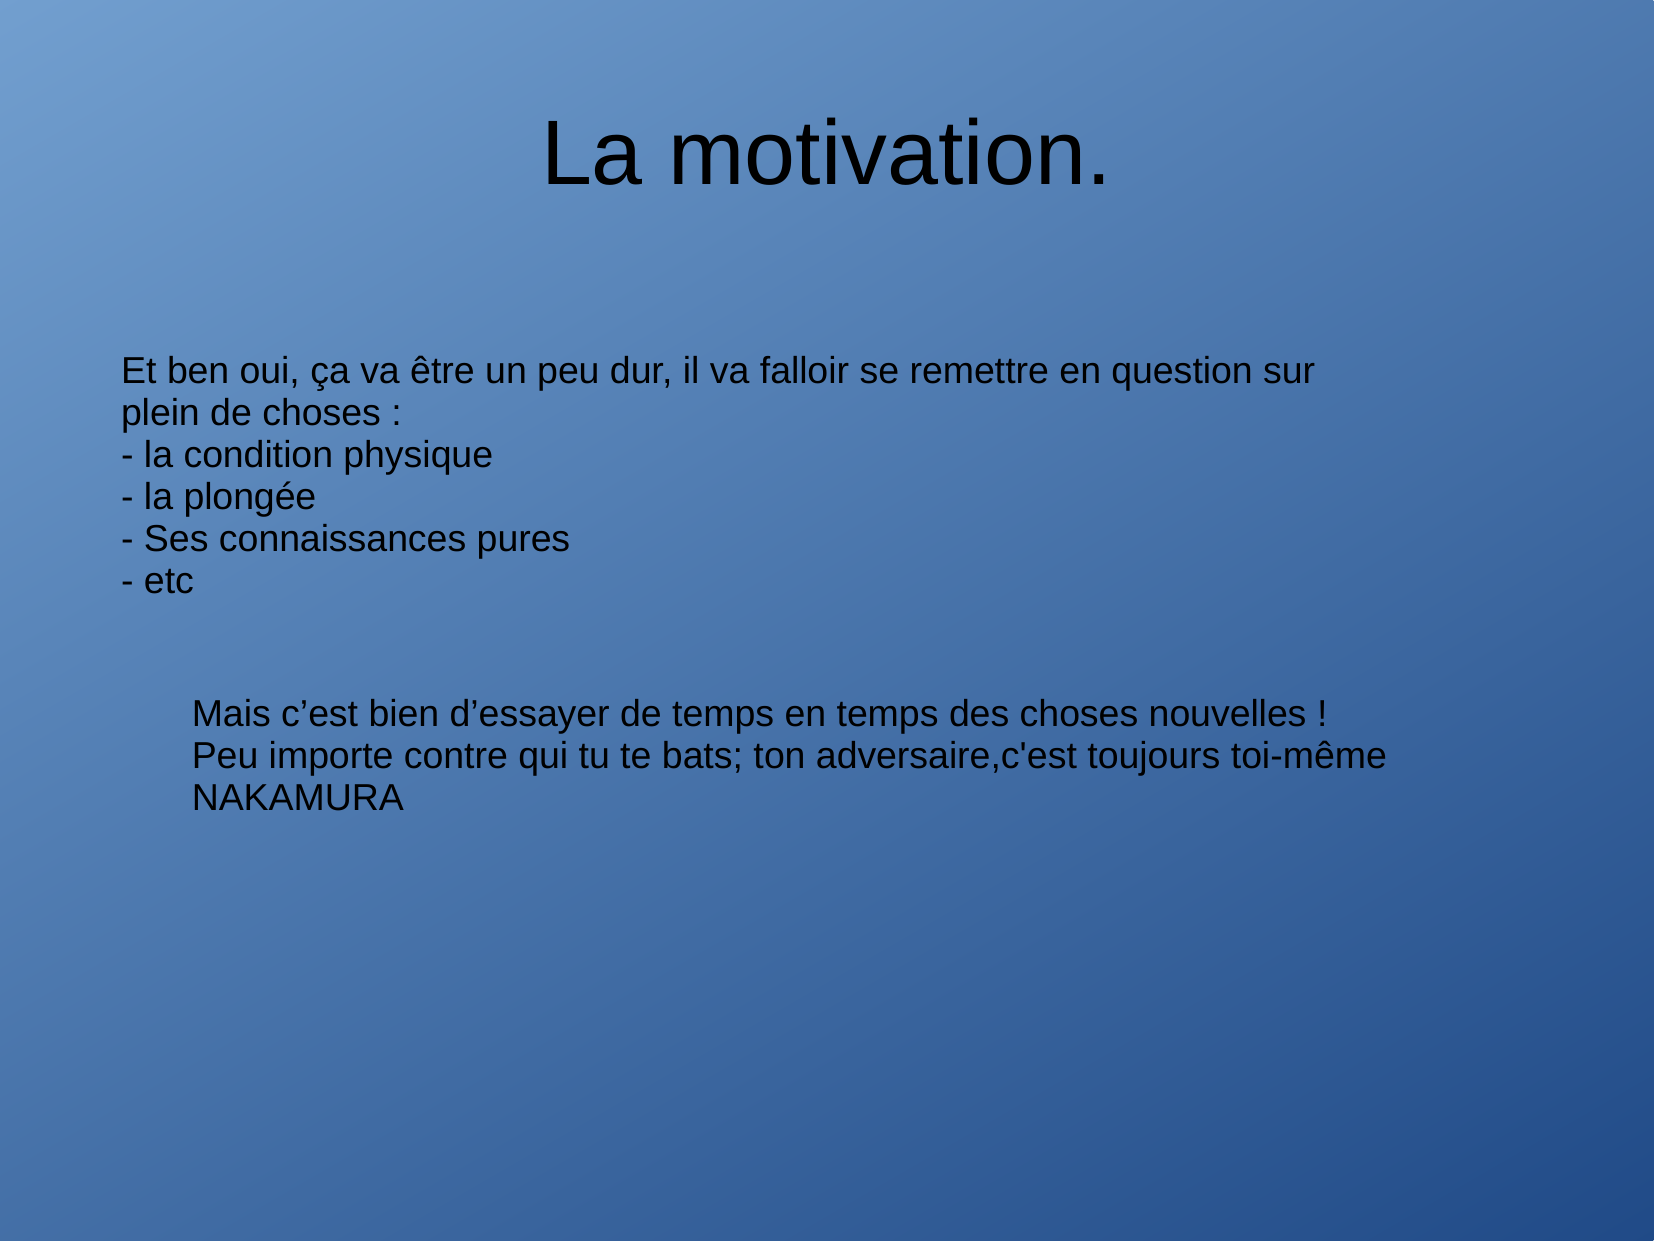

# La motivation.
Et ben oui, ça va être un peu dur, il va falloir se remettre en question sur plein de choses :
- la condition physique
- la plongée
- Ses connaissances pures
- etc
Mais c’est bien d’essayer de temps en temps des choses nouvelles !
Peu importe contre qui tu te bats; ton adversaire,c'est toujours toi-même NAKAMURA